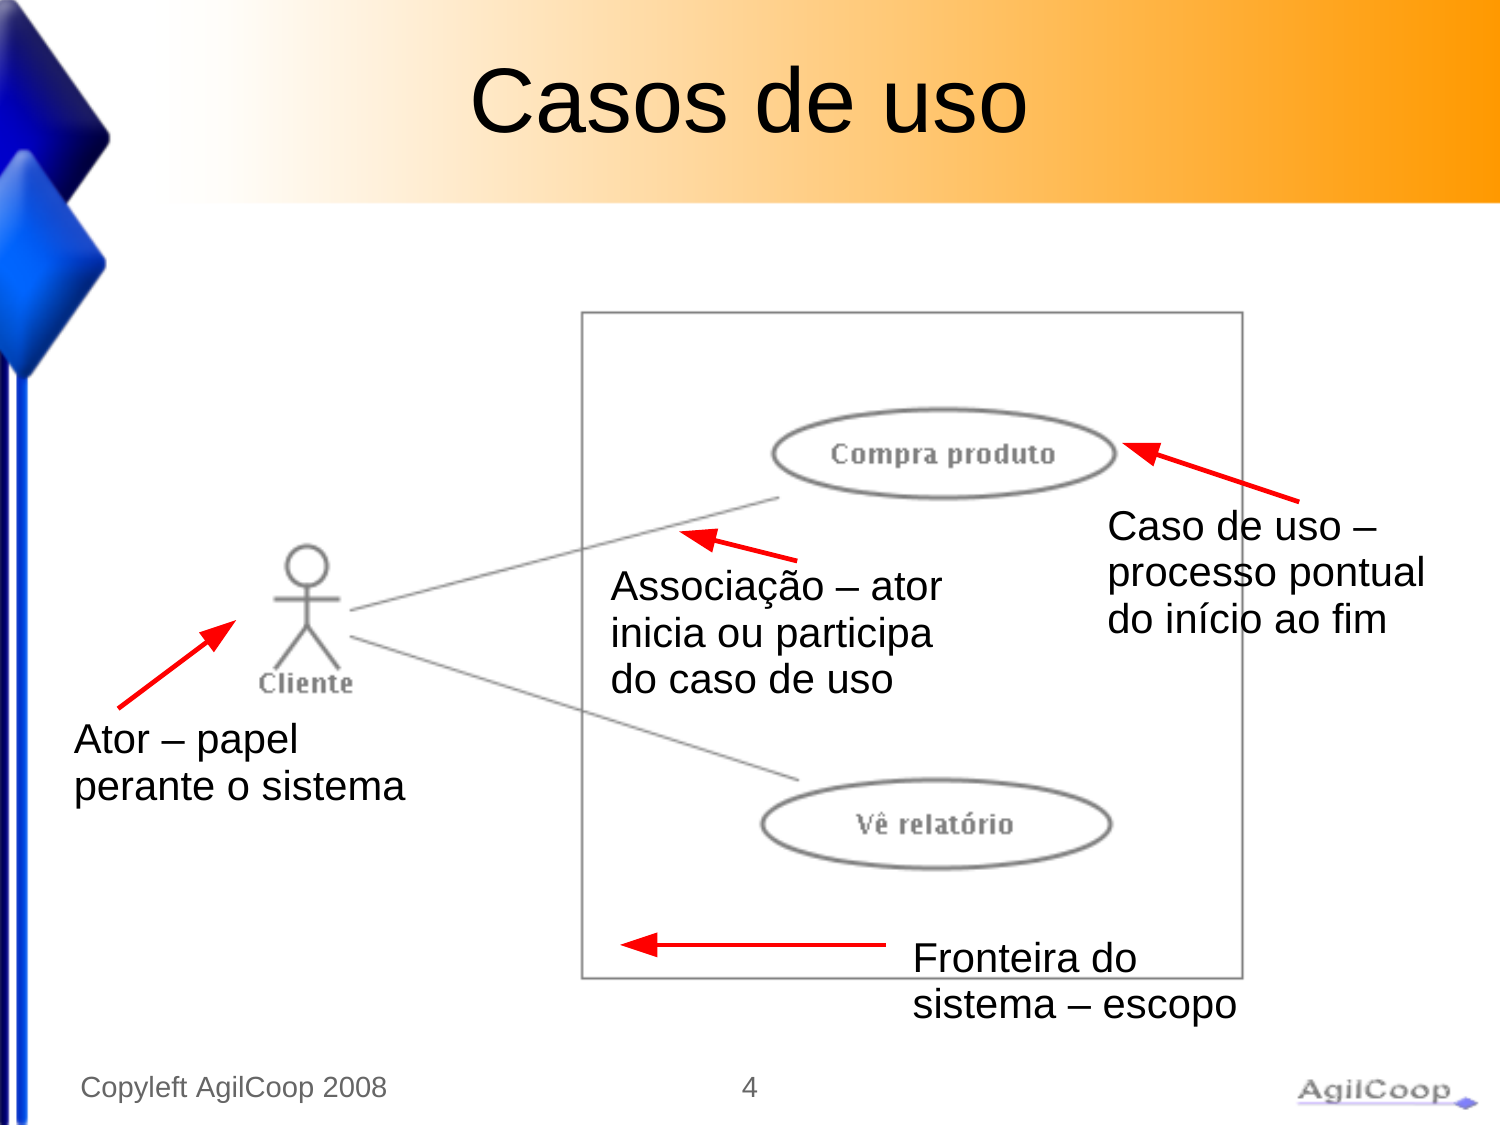

# Casos de uso
Caso de uso – processo pontual do início ao fim
Associação – ator inicia ou participa do caso de uso
Ator – papel perante o sistema
Fronteira do sistema – escopo
Copyleft AgilCoop 2008
4